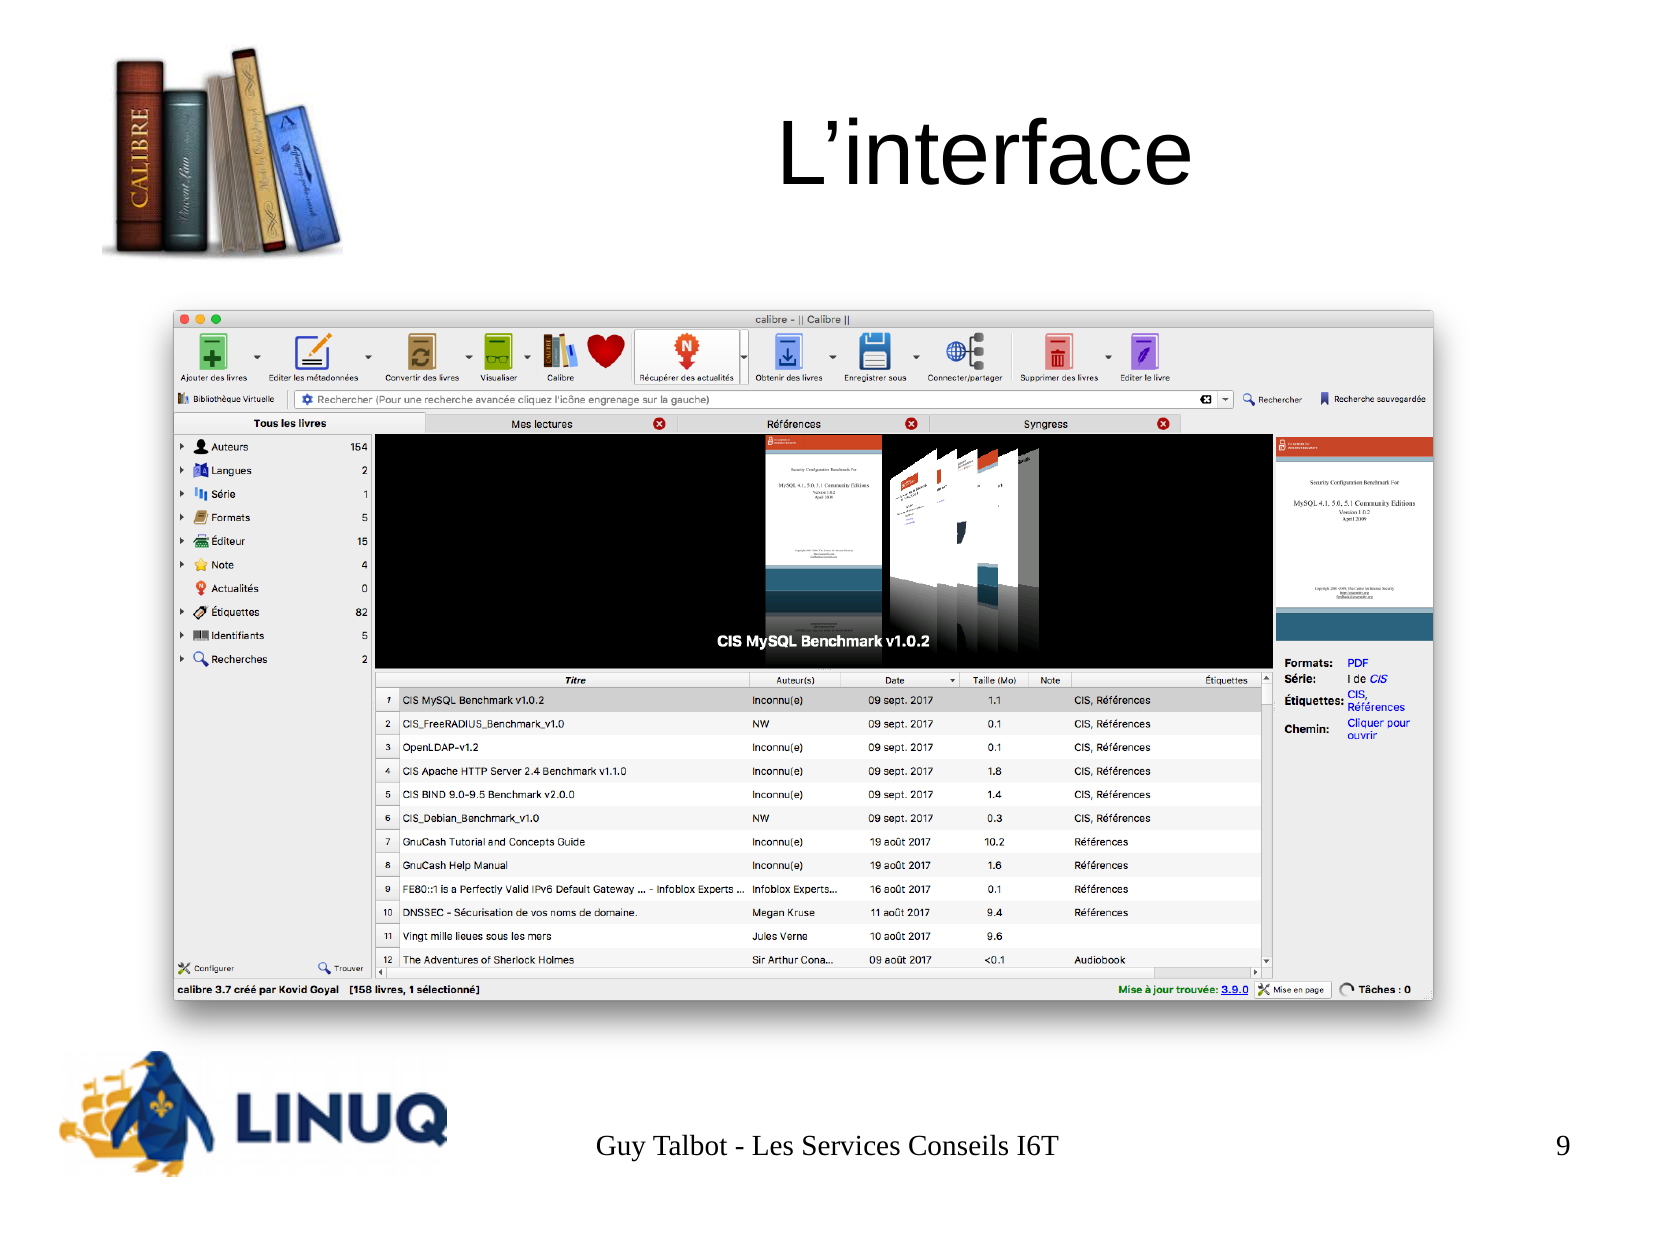

# L’interface
Guy Talbot - Les Services Conseils I6T
9